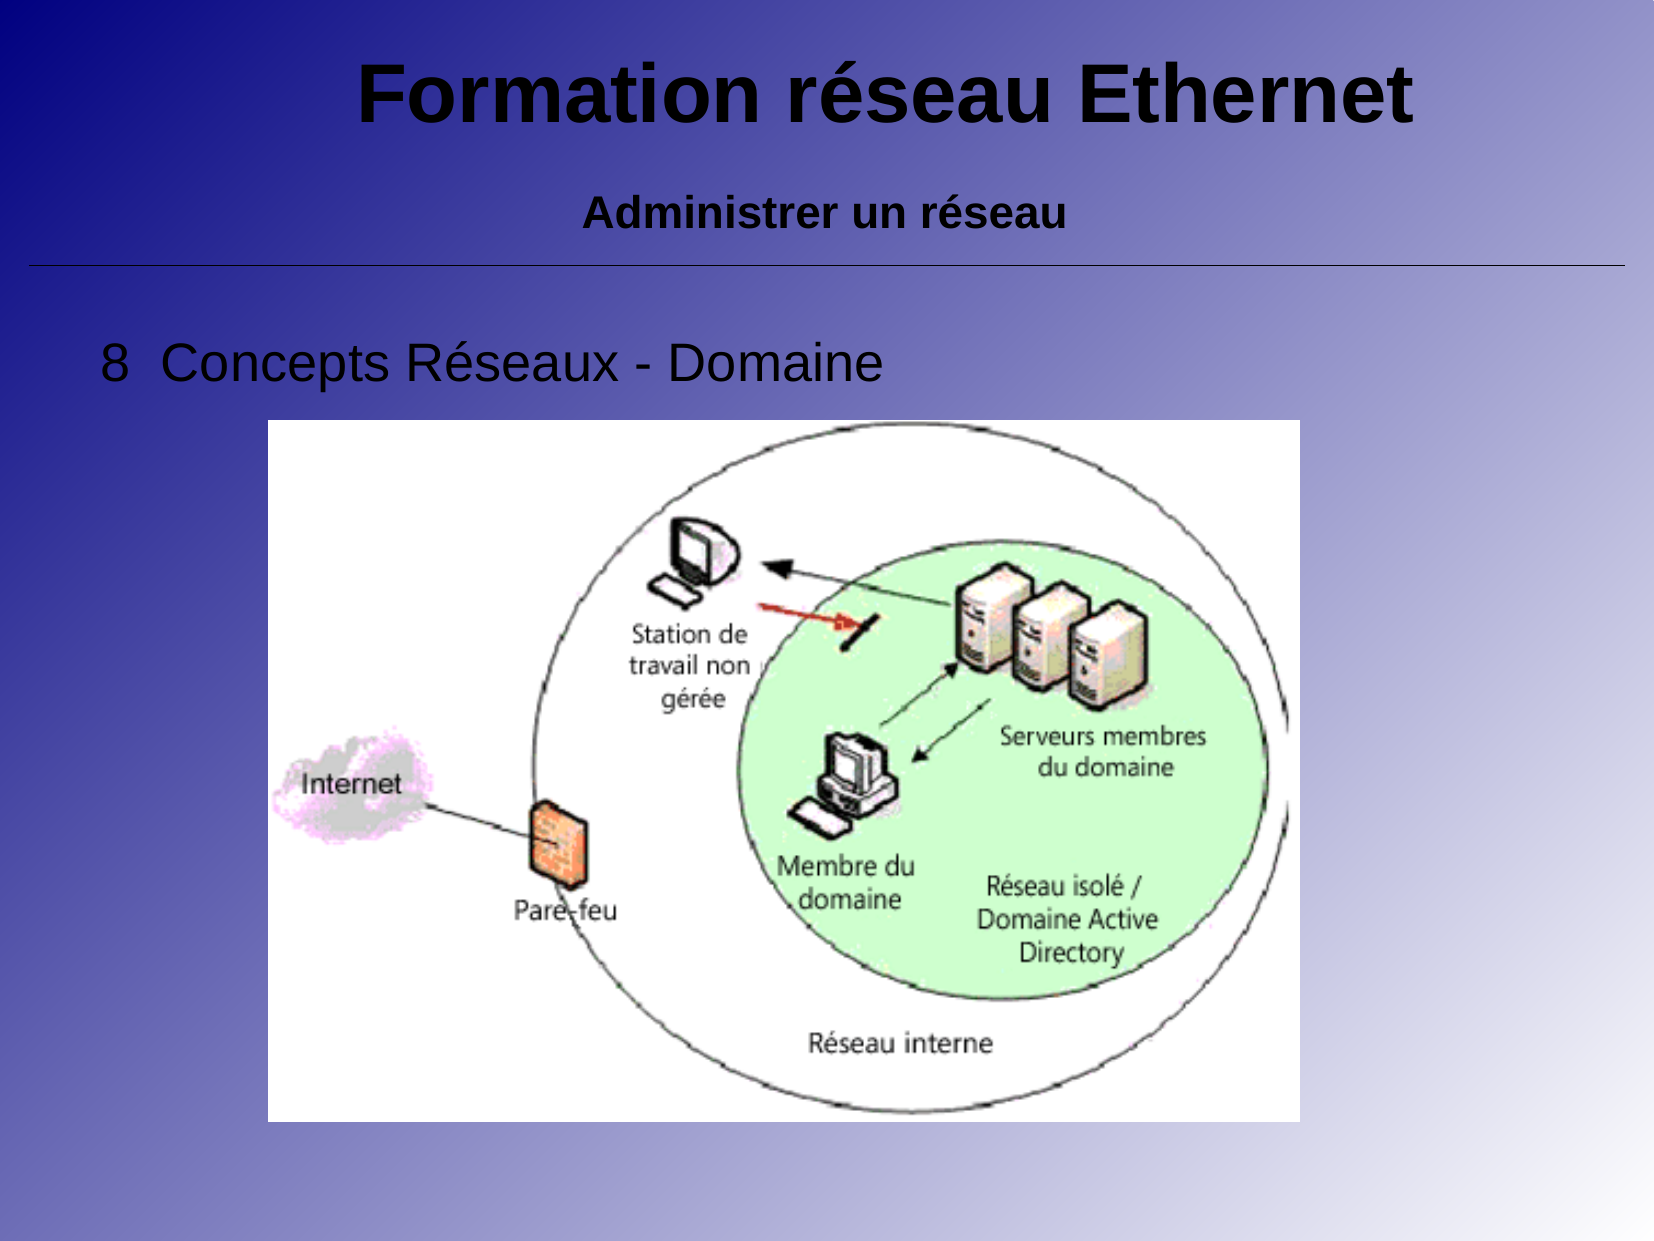

Formation réseau Ethernet
Administrer un réseau
8 Concepts Réseaux - Domaine